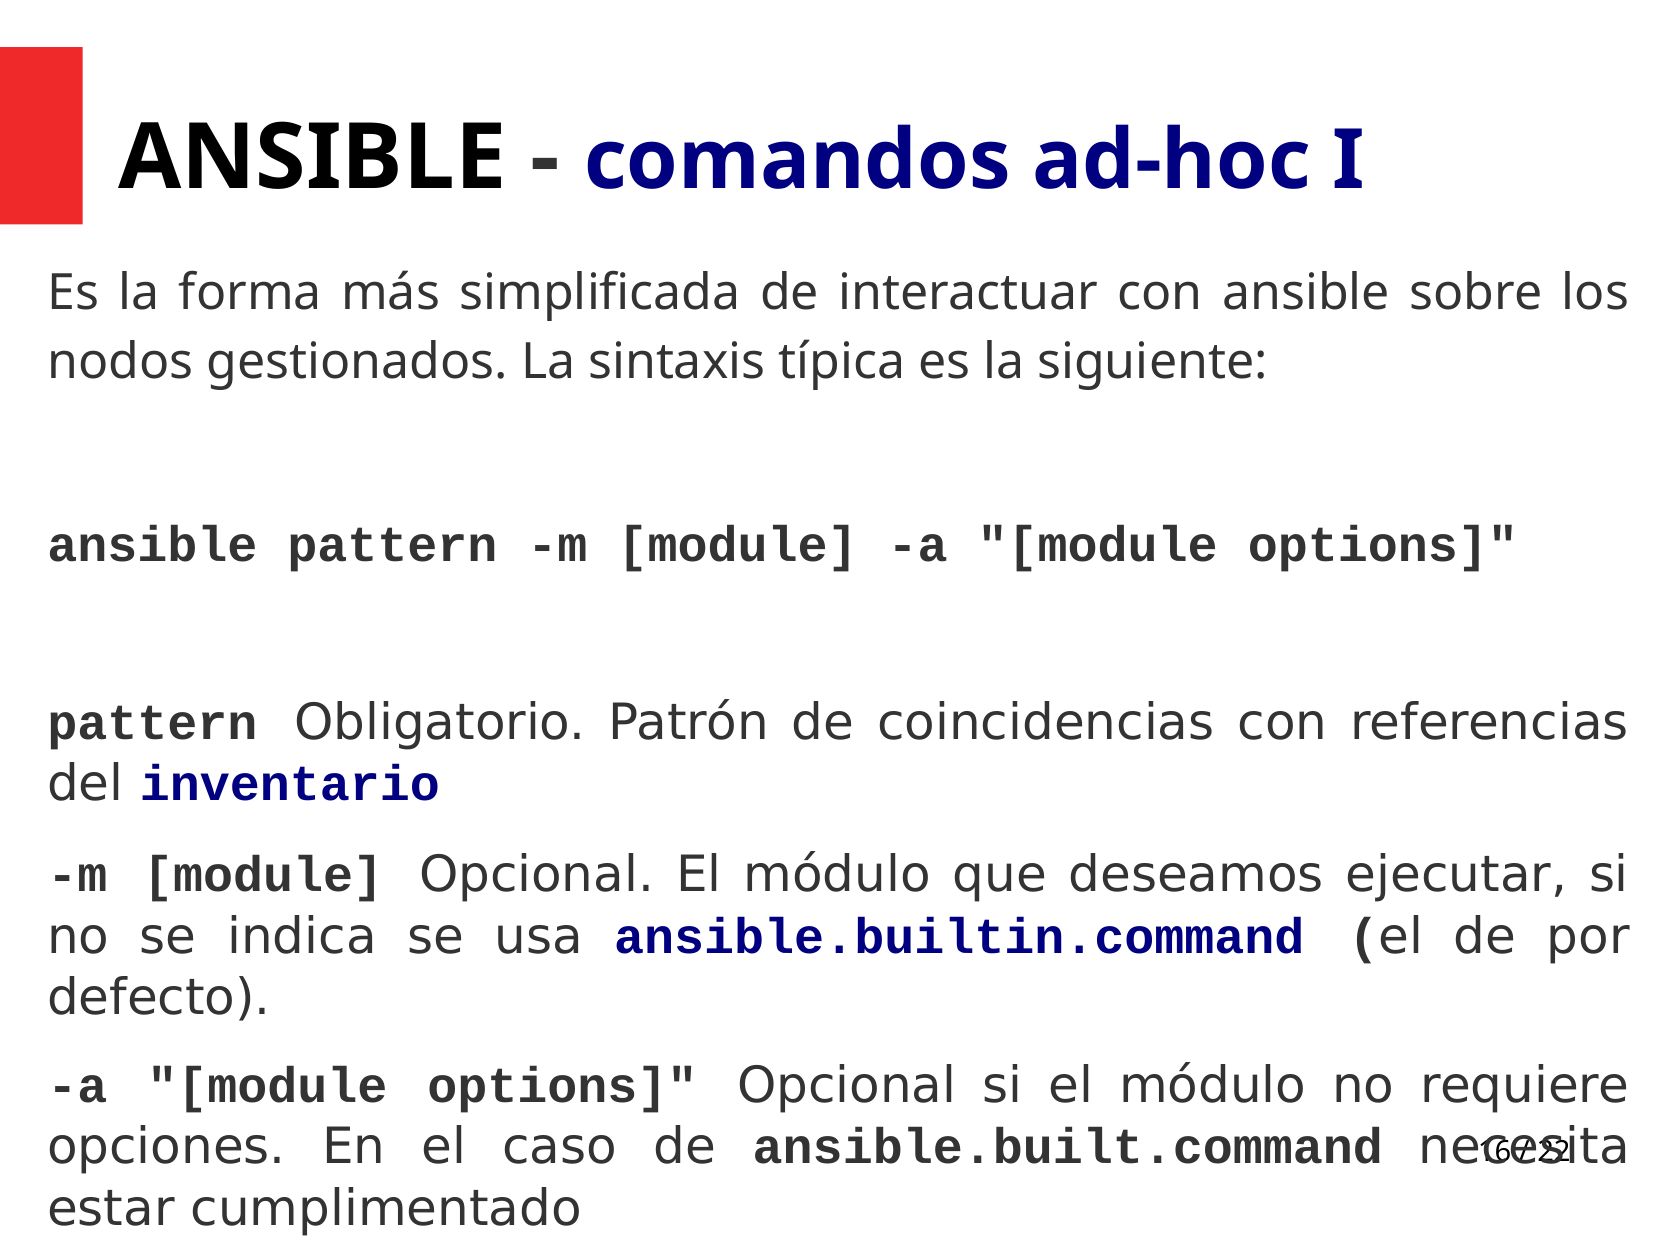

# ANSIBLE - comandos ad-hoc I
Es la forma más simplificada de interactuar con ansible sobre los nodos gestionados. La sintaxis típica es la siguiente:
ansible pattern -m [module] -a "[module options]"
pattern Obligatorio. Patrón de coincidencias con referencias del inventario
-m [module] Opcional. El módulo que deseamos ejecutar, si no se indica se usa ansible.builtin.command (el de por defecto).
-a "[module options]" Opcional si el módulo no requiere opciones. En el caso de ansible.built.command necesita estar cumplimentado
16